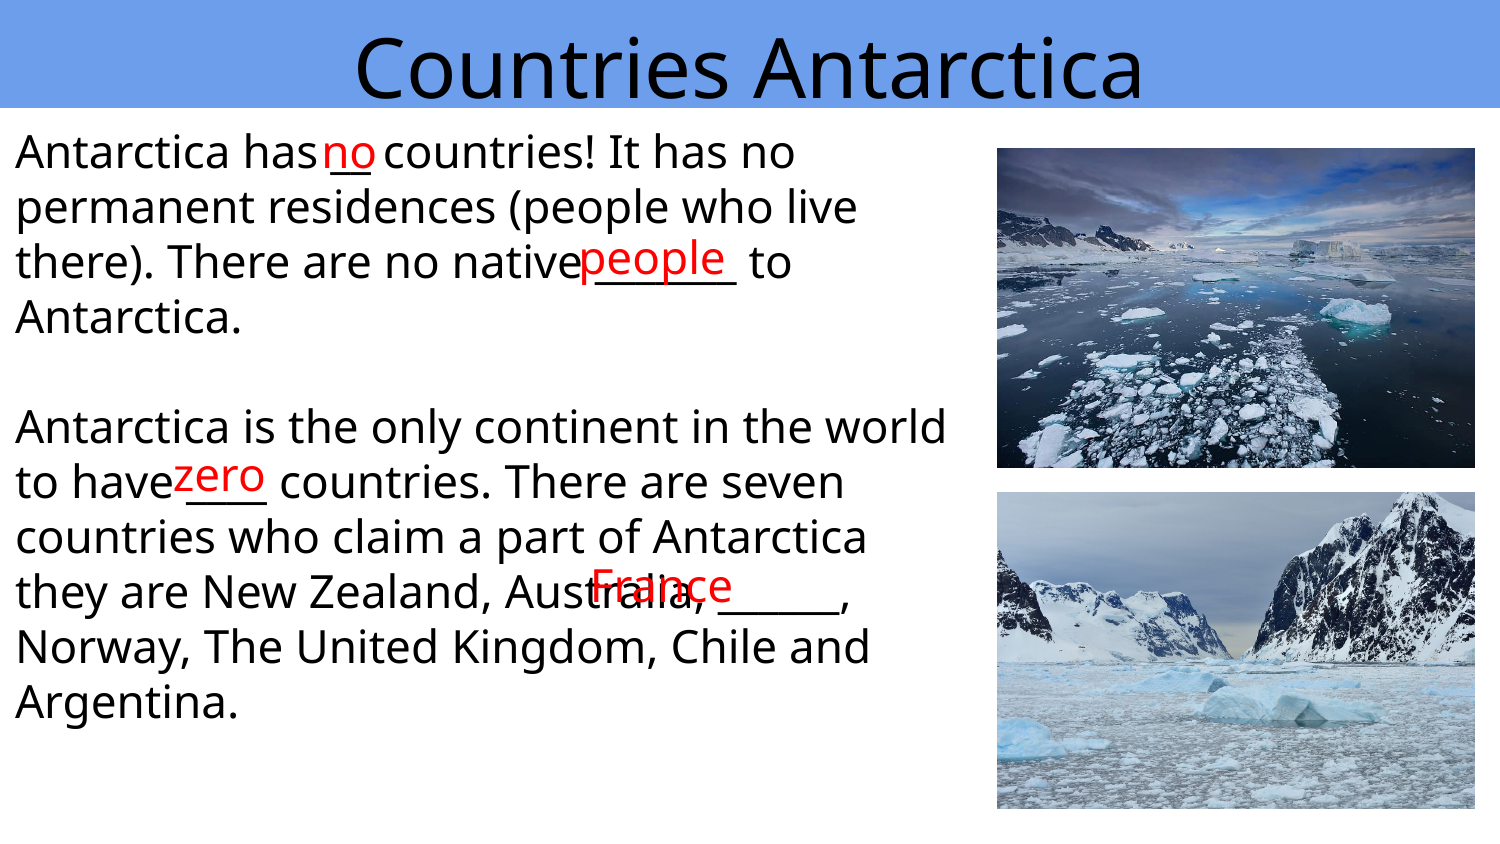

# Countries Antarctica
Antarctica has __ countries! It has no permanent residences (people who live there). There are no native _______ to Antarctica.
Antarctica is the only continent in the world to have ____ countries. There are seven countries who claim a part of Antarctica they are New Zealand, Australia, ______, Norway, The United Kingdom, Chile and Argentina.
no
people
zero
France